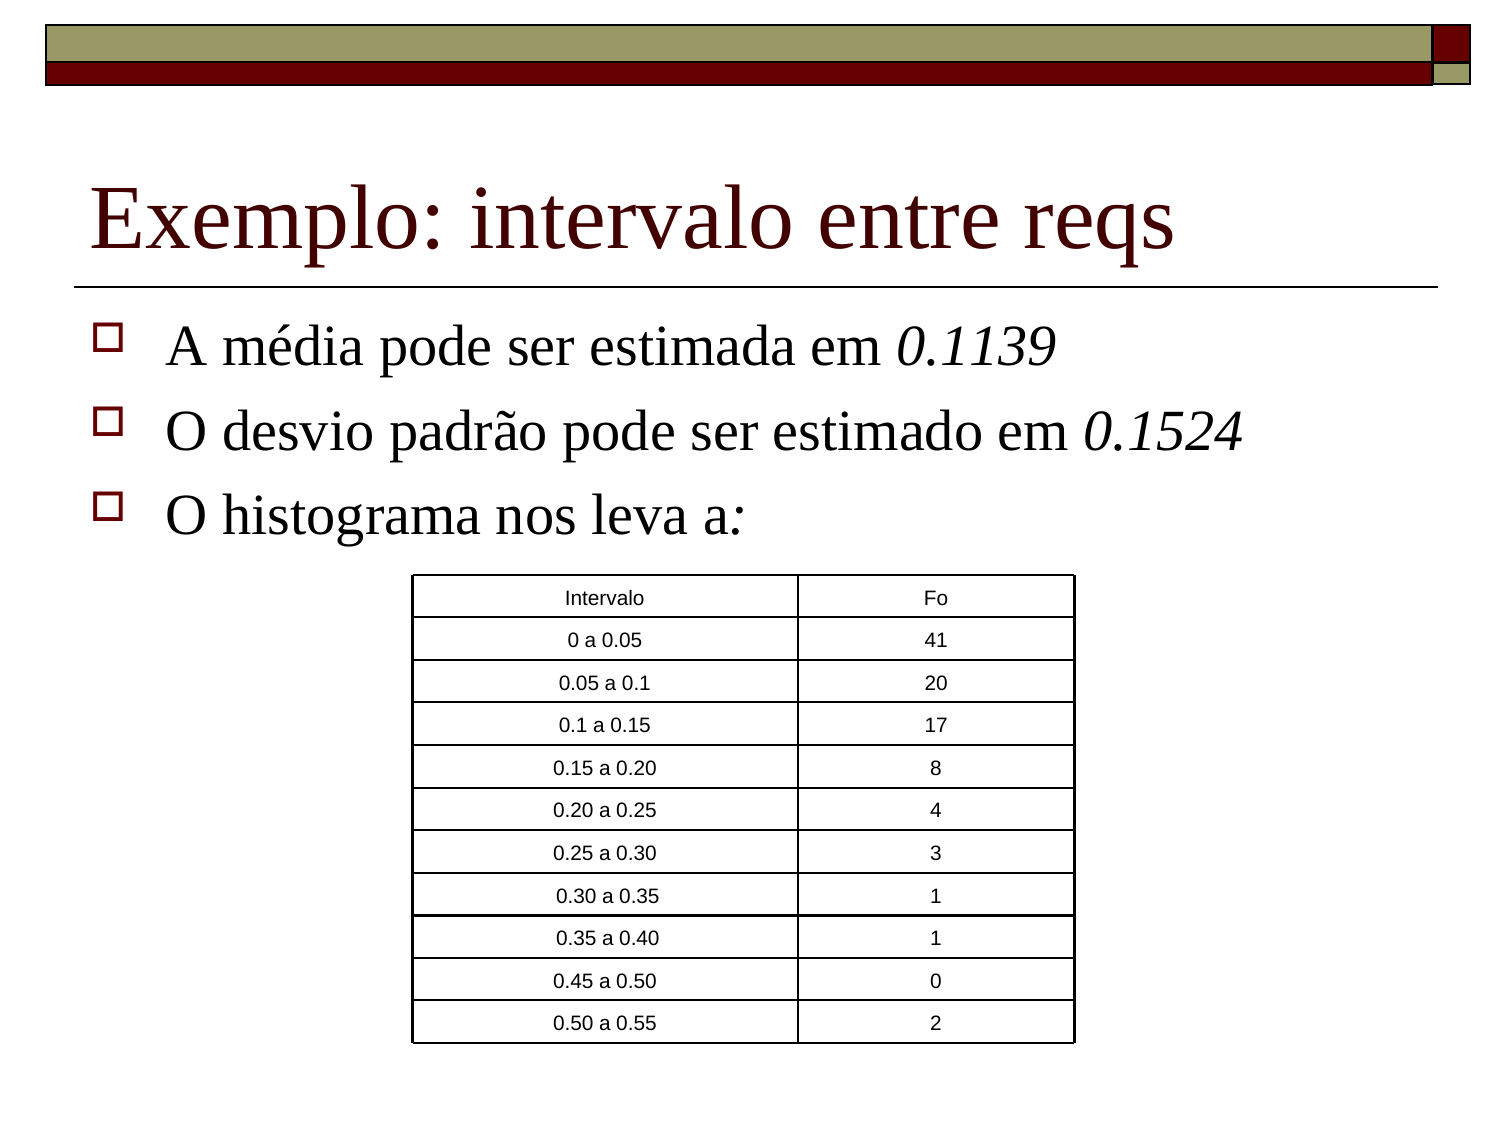

# Exemplo: intervalo entre reqs
A média pode ser estimada em 0.1139
O desvio padrão pode ser estimado em 0.1524
O histograma nos leva a:
Intervalo
Fo
0 a 0.05
41
0.05 a 0.1
20
0.1 a 0.15
17
0.15 a 0.20
8
0.20 a 0.25
4
0.25 a 0.30
3
 0.30 a 0.35
1
 0.35 a 0.40
1
0.45 a 0.50
0
0.50 a 0.55
2